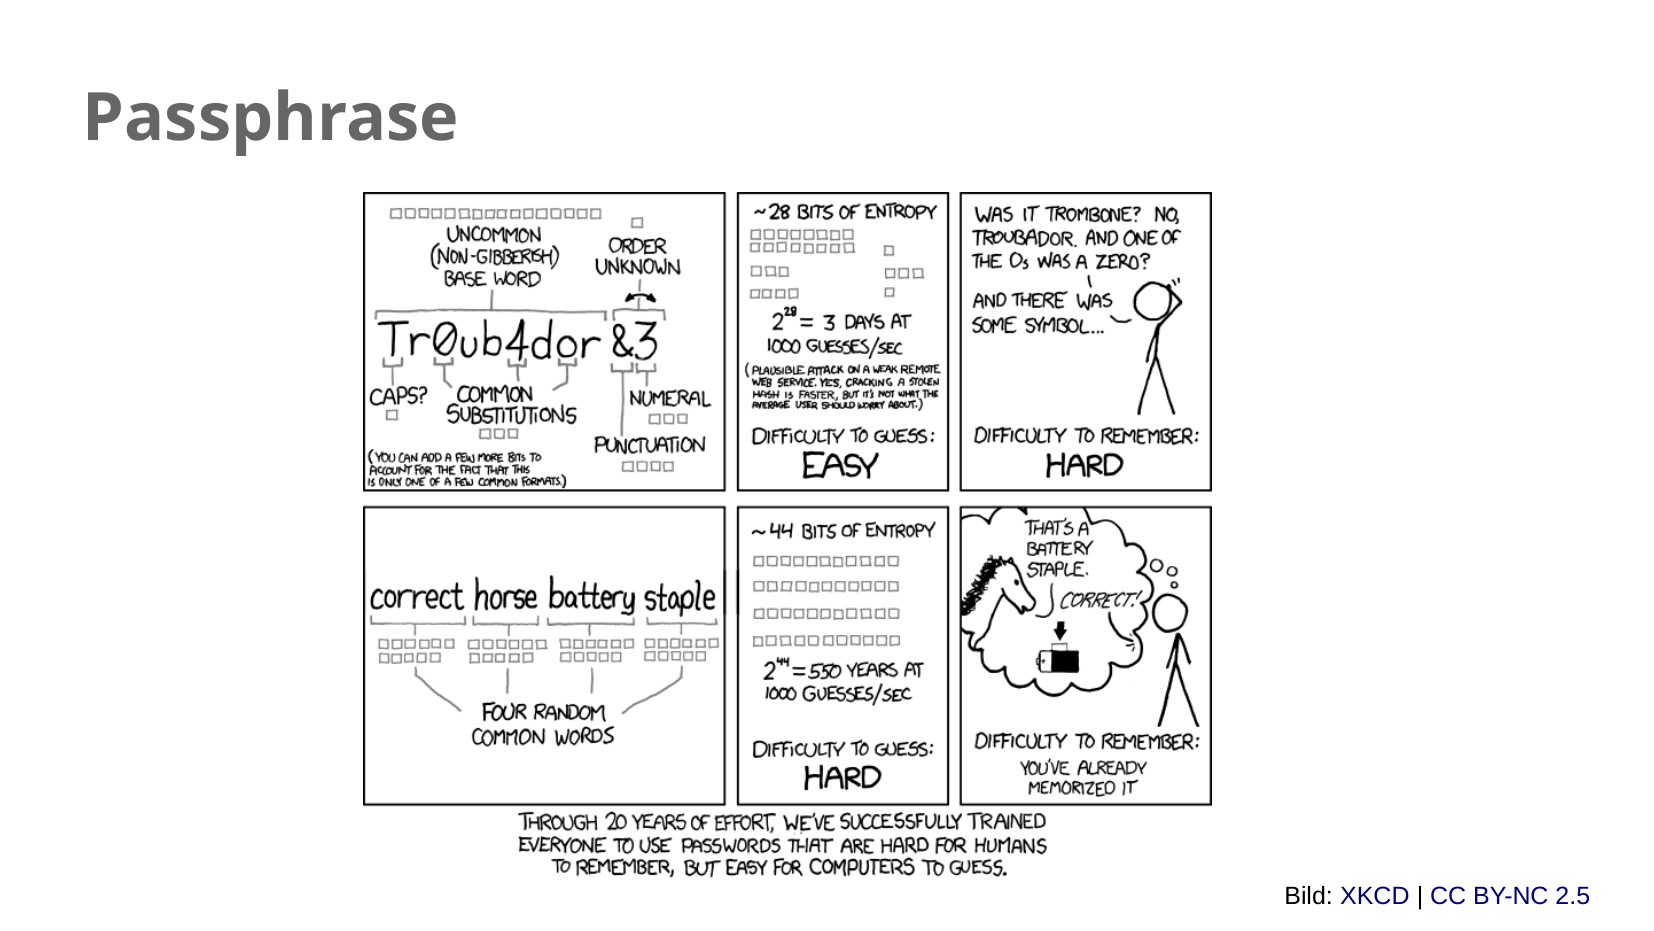

# Passphrase
Bild: XKCD | CC BY-NC 2.5